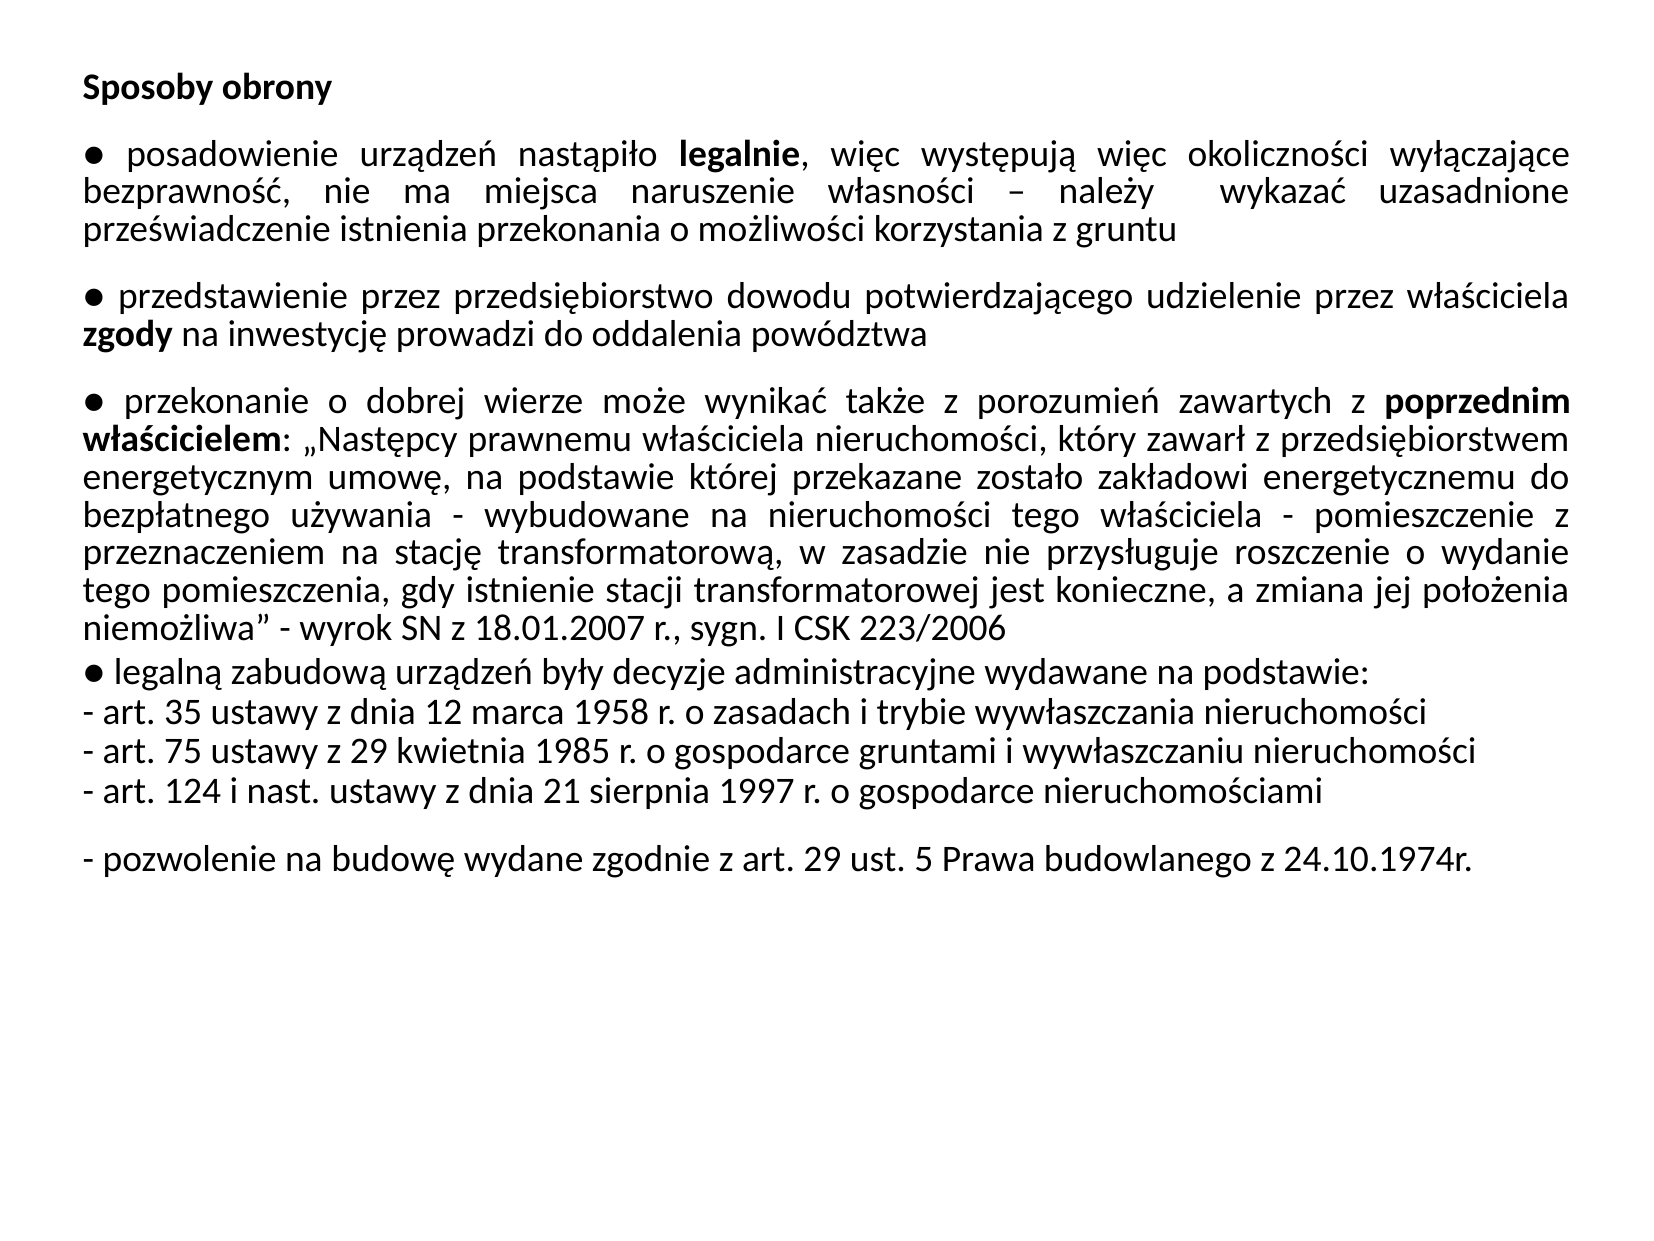

#
Sposoby obrony
● posadowienie urządzeń nastąpiło legalnie, więc występują więc okoliczności wyłączające bezprawność, nie ma miejsca naruszenie własności – należy wykazać uzasadnione przeświadczenie istnienia przekonania o możliwości korzystania z gruntu
● przedstawienie przez przedsiębiorstwo dowodu potwierdzającego udzielenie przez właściciela zgody na inwestycję prowadzi do oddalenia powództwa
● przekonanie o dobrej wierze może wynikać także z porozumień zawartych z poprzednim właścicielem: „Następcy prawnemu właściciela nieruchomości, który zawarł z przedsiębiorstwem energetycznym umowę, na podstawie której przekazane zostało zakładowi energetycznemu do bezpłatnego używania - wybudowane na nieruchomości tego właściciela - pomieszczenie z przeznaczeniem na stację transformatorową, w zasadzie nie przysługuje roszczenie o wydanie tego pomieszczenia, gdy istnienie stacji transformatorowej jest konieczne, a zmiana jej położenia niemożliwa” - wyrok SN z 18.01.2007 r., sygn. I CSK 223/2006
● legalną zabudową urządzeń były decyzje administracyjne wydawane na podstawie:
- art. 35 ustawy z dnia 12 marca 1958 r. o zasadach i trybie wywłaszczania nieruchomości
- art. 75 ustawy z 29 kwietnia 1985 r. o gospodarce gruntami i wywłaszczaniu nieruchomości
- art. 124 i nast. ustawy z dnia 21 sierpnia 1997 r. o gospodarce nieruchomościami
- pozwolenie na budowę wydane zgodnie z art. 29 ust. 5 Prawa budowlanego z 24.10.1974r.